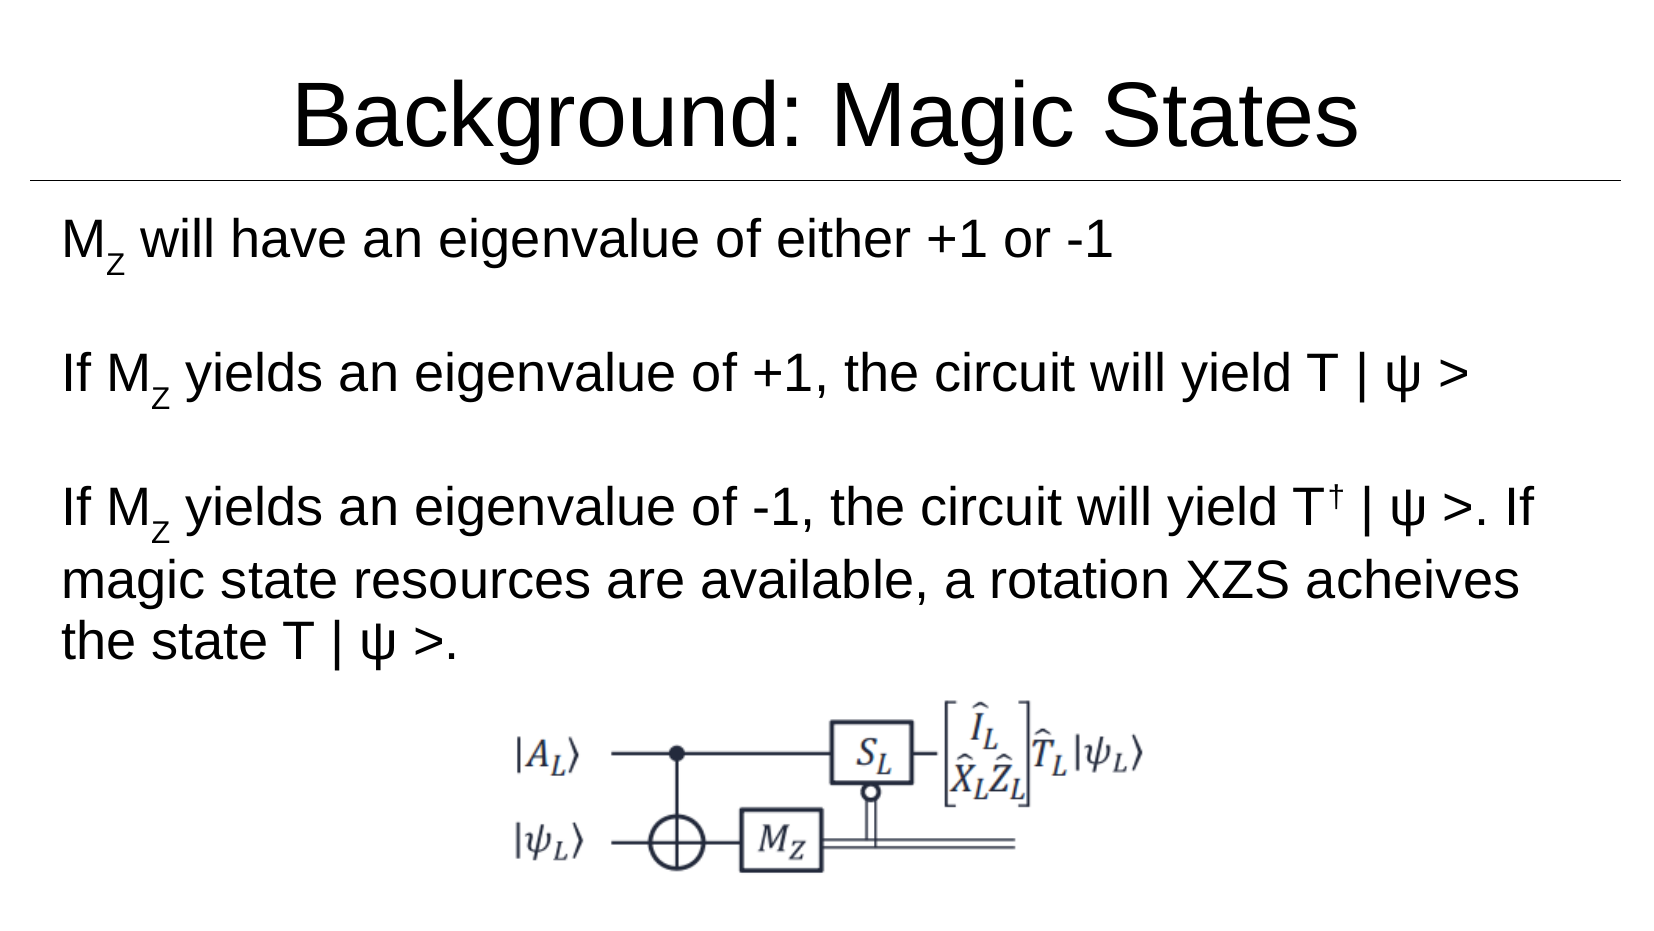

# Background: Magic States
MZ will have an eigenvalue of either +1 or -1
If MZ yields an eigenvalue of +1, the circuit will yield T | ψ >
If MZ yields an eigenvalue of -1, the circuit will yield T† | ψ >. If magic state resources are available, a rotation XZS acheives the state T | ψ >.